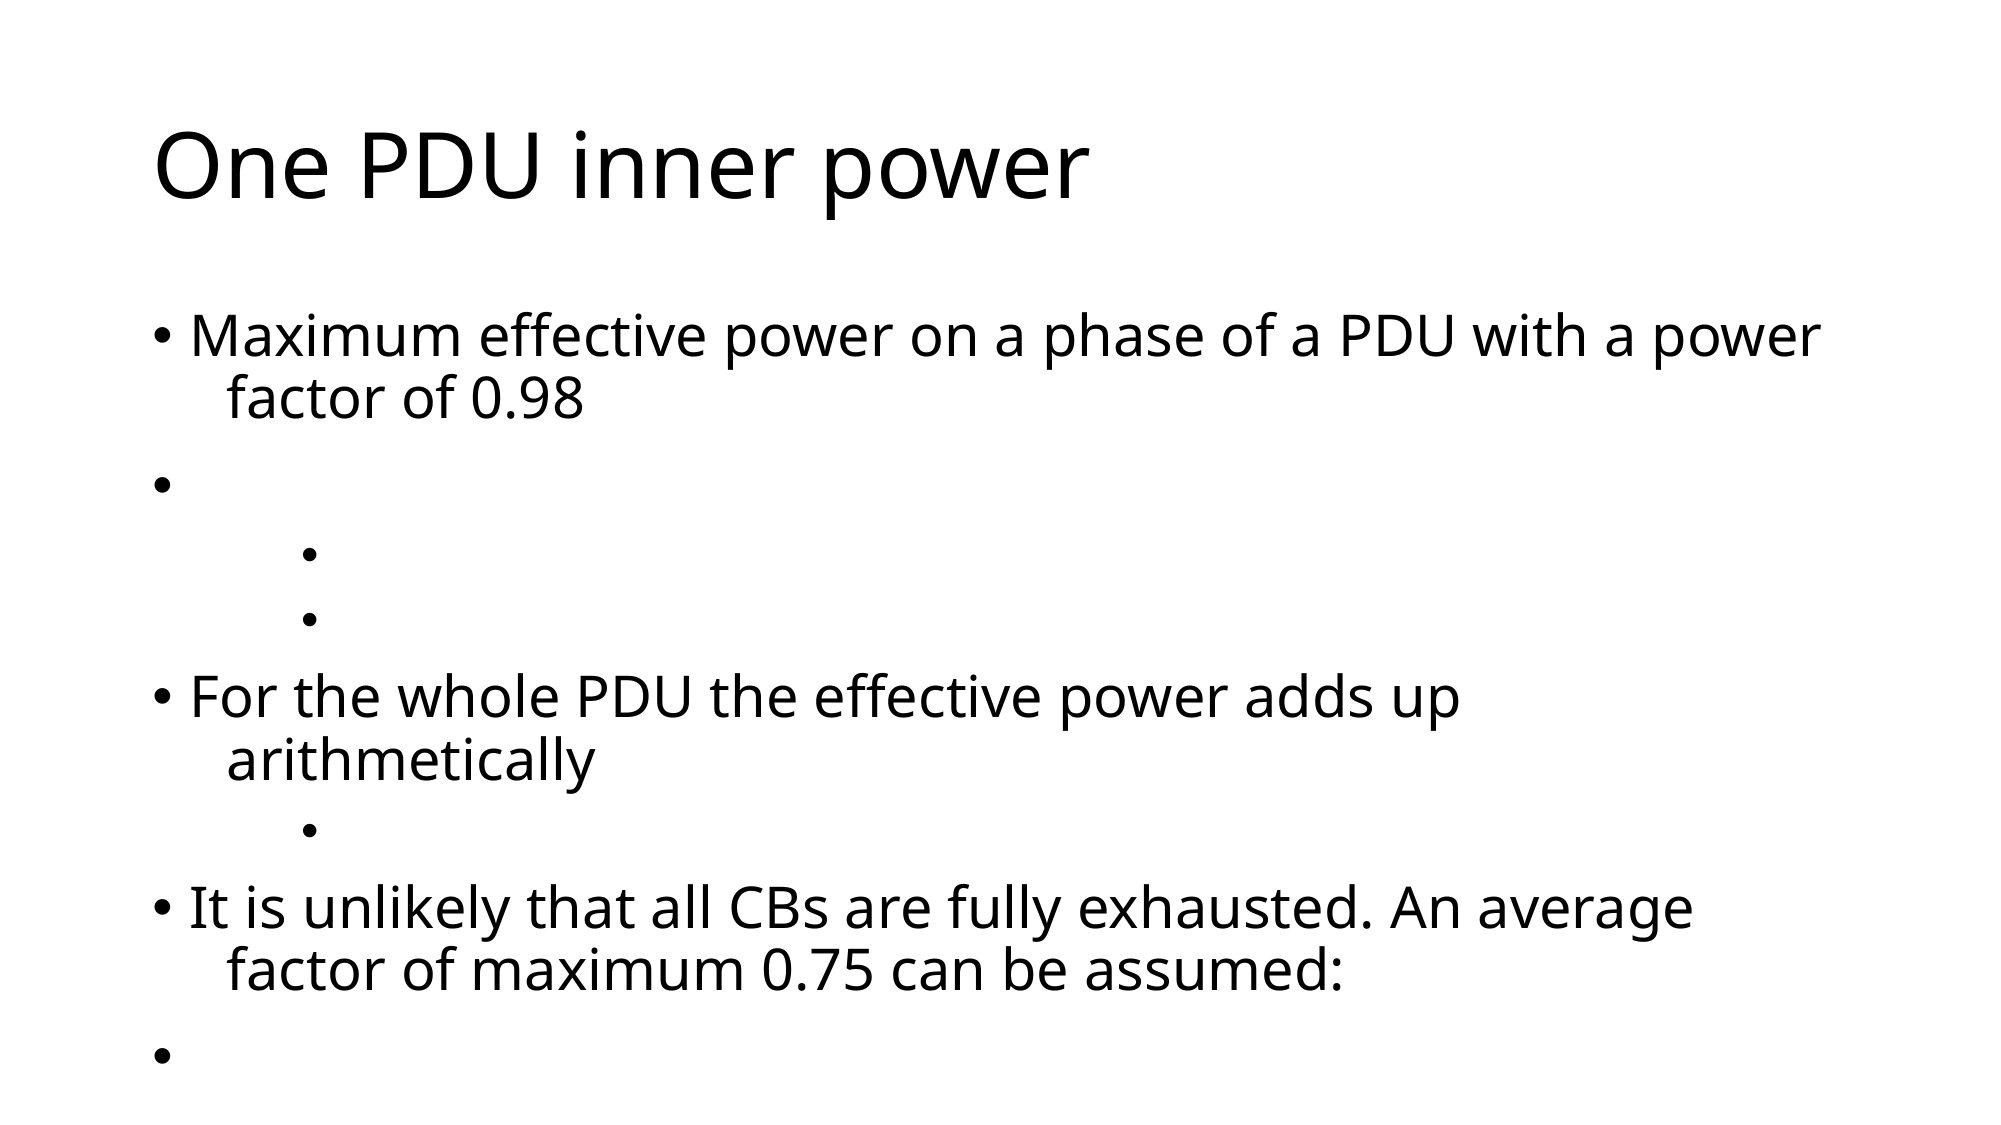

# One PDU inner power
Maximum effective power on a phase of a PDU with a power factor of 0.98
For the whole PDU the effective power adds up arithmetically
It is unlikely that all CBs are fully exhausted. An average factor of maximum 0.75 can be assumed: